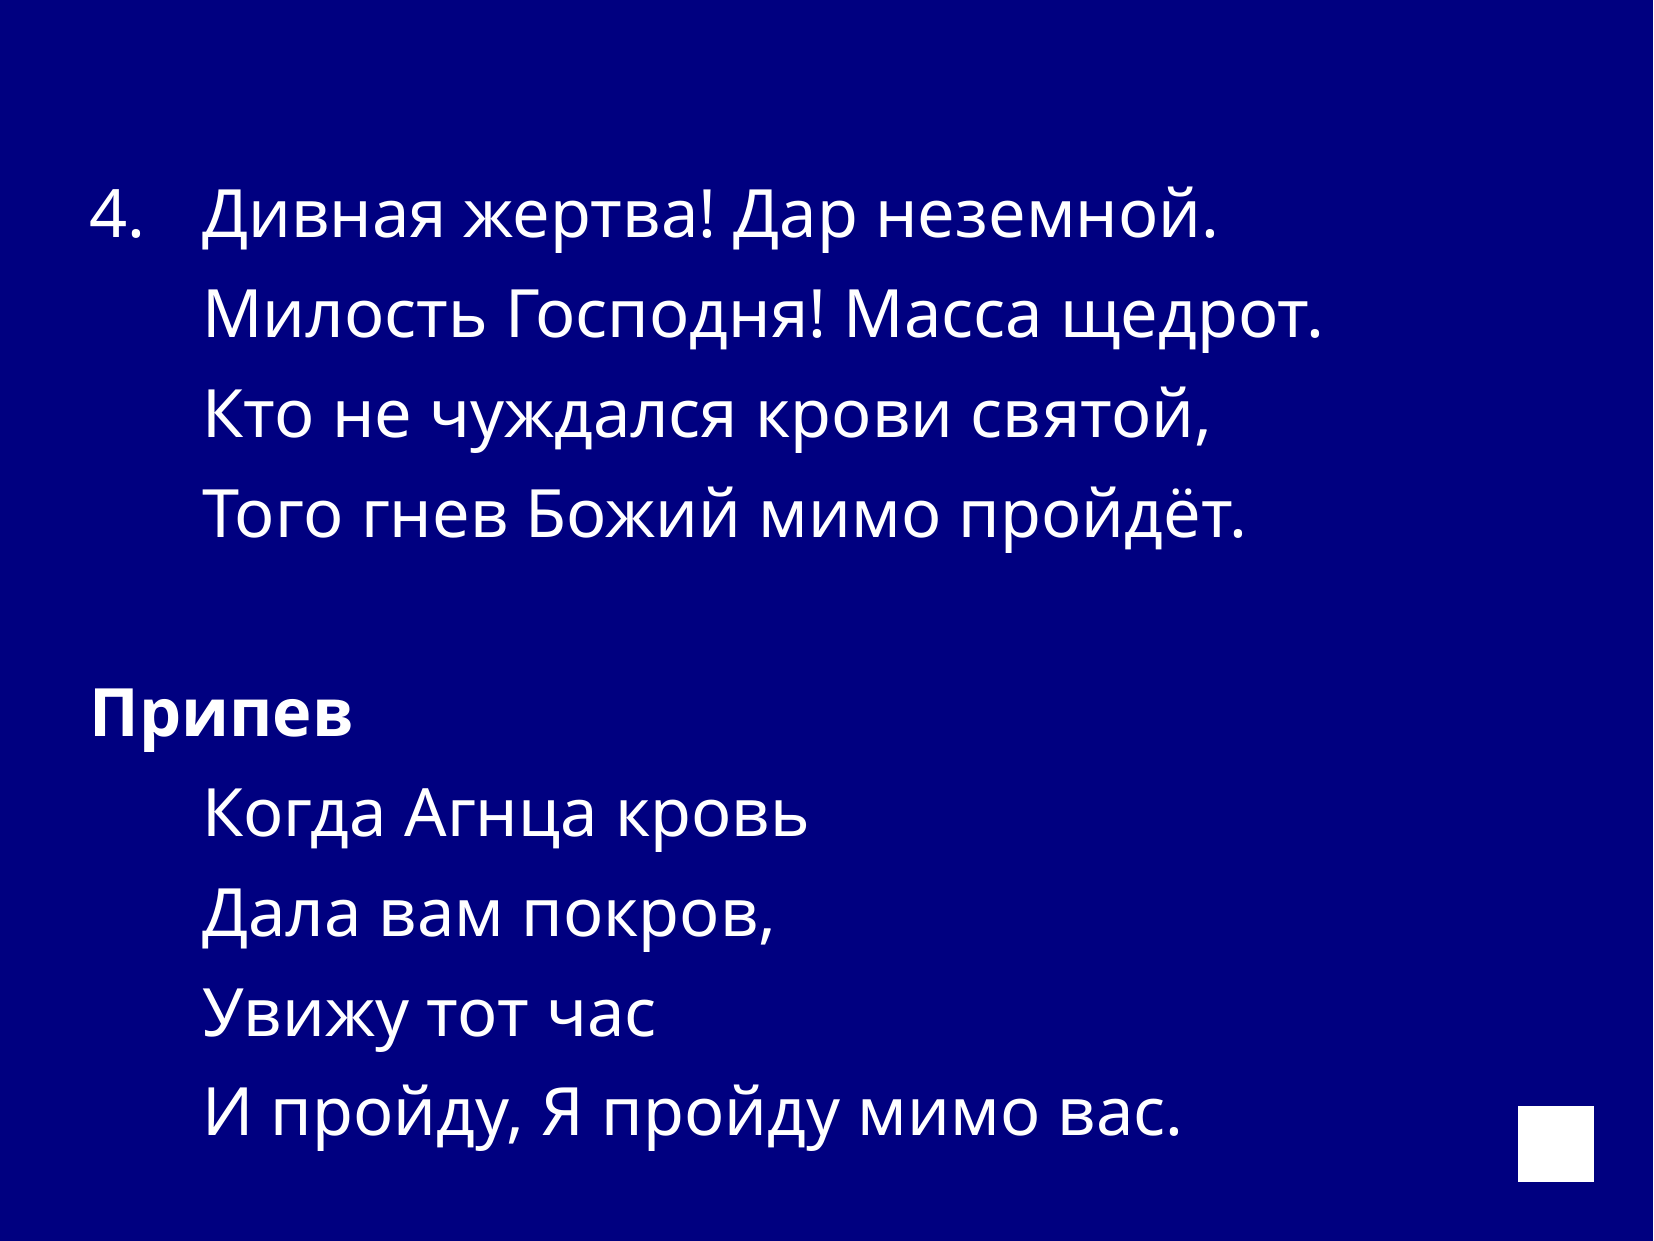

4.	Дивная жертва! Дар неземной.
	Милость Господня! Масса щедрот.
	Кто не чуждался крови святой,
	Того гнев Божий мимо пройдёт.
Припев
	Когда Агнца кровь
	Дала вам покров,
	Увижу тот час
	И пройду, Я пройду мимо вас.